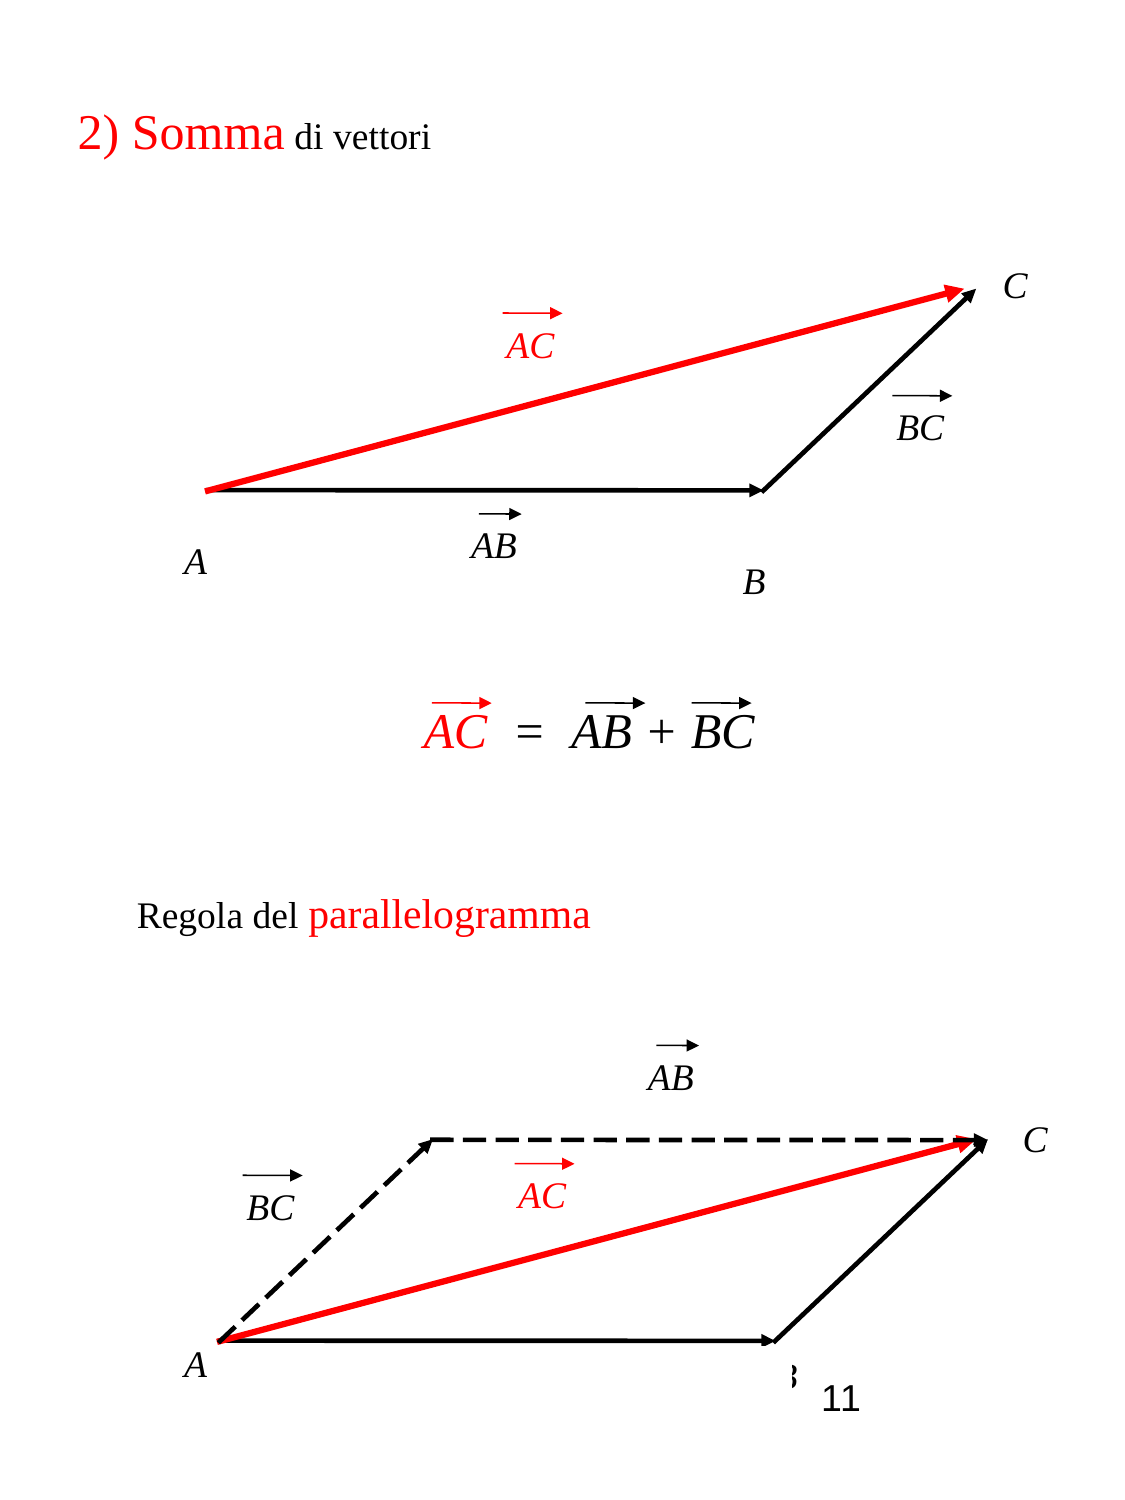

2) Somma di vettori
C
AC
BC
AB
A
B
AC = AB + BC
Regola del parallelogramma
AB
C
AC
BC
A
B
P1 Principi della Dinamica
11